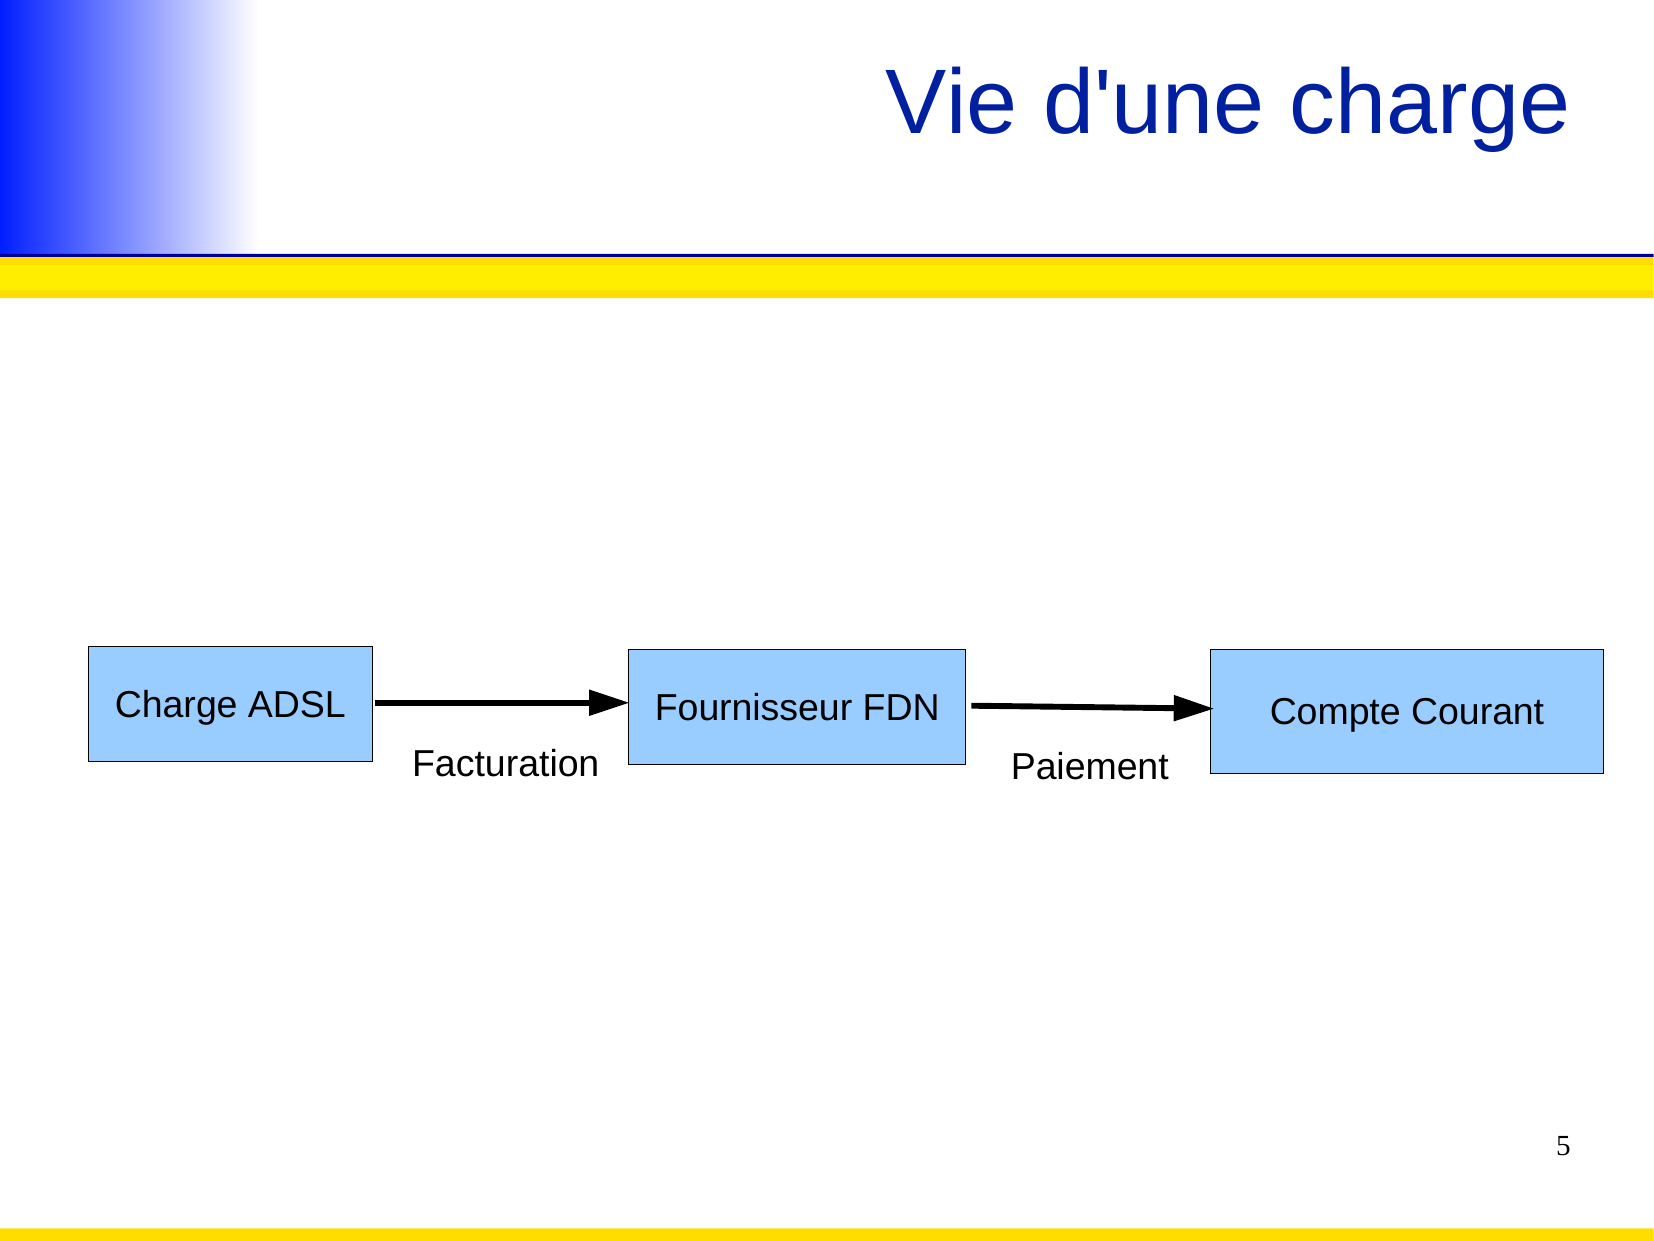

# Vie d'une charge
Charge ADSL
Fournisseur FDN
Compte Courant
Facturation
Paiement
5